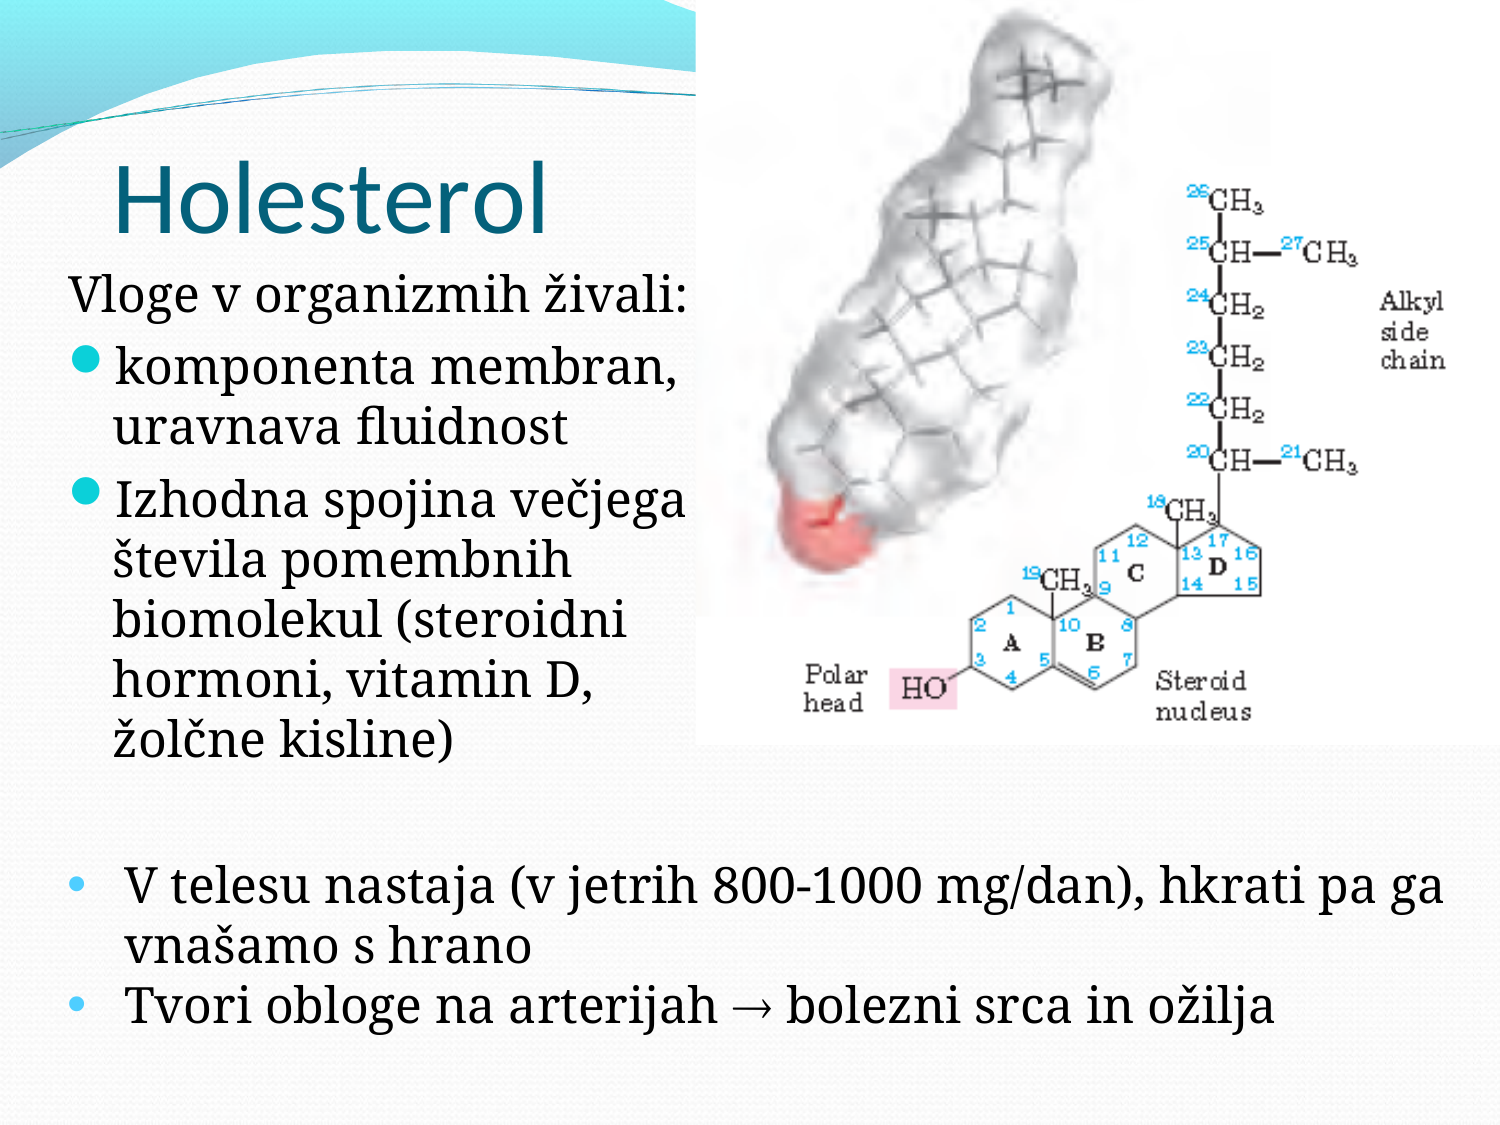

# Holesterol
Vloge v organizmih živali:
komponenta membran, uravnava fluidnost
Izhodna spojina večjega števila pomembnih biomolekul (steroidni hormoni, vitamin D, žolčne kisline)
V telesu nastaja (v jetrih 800-1000 mg/dan), hkrati pa ga vnašamo s hrano
Tvori obloge na arterijah  bolezni srca in ožilja